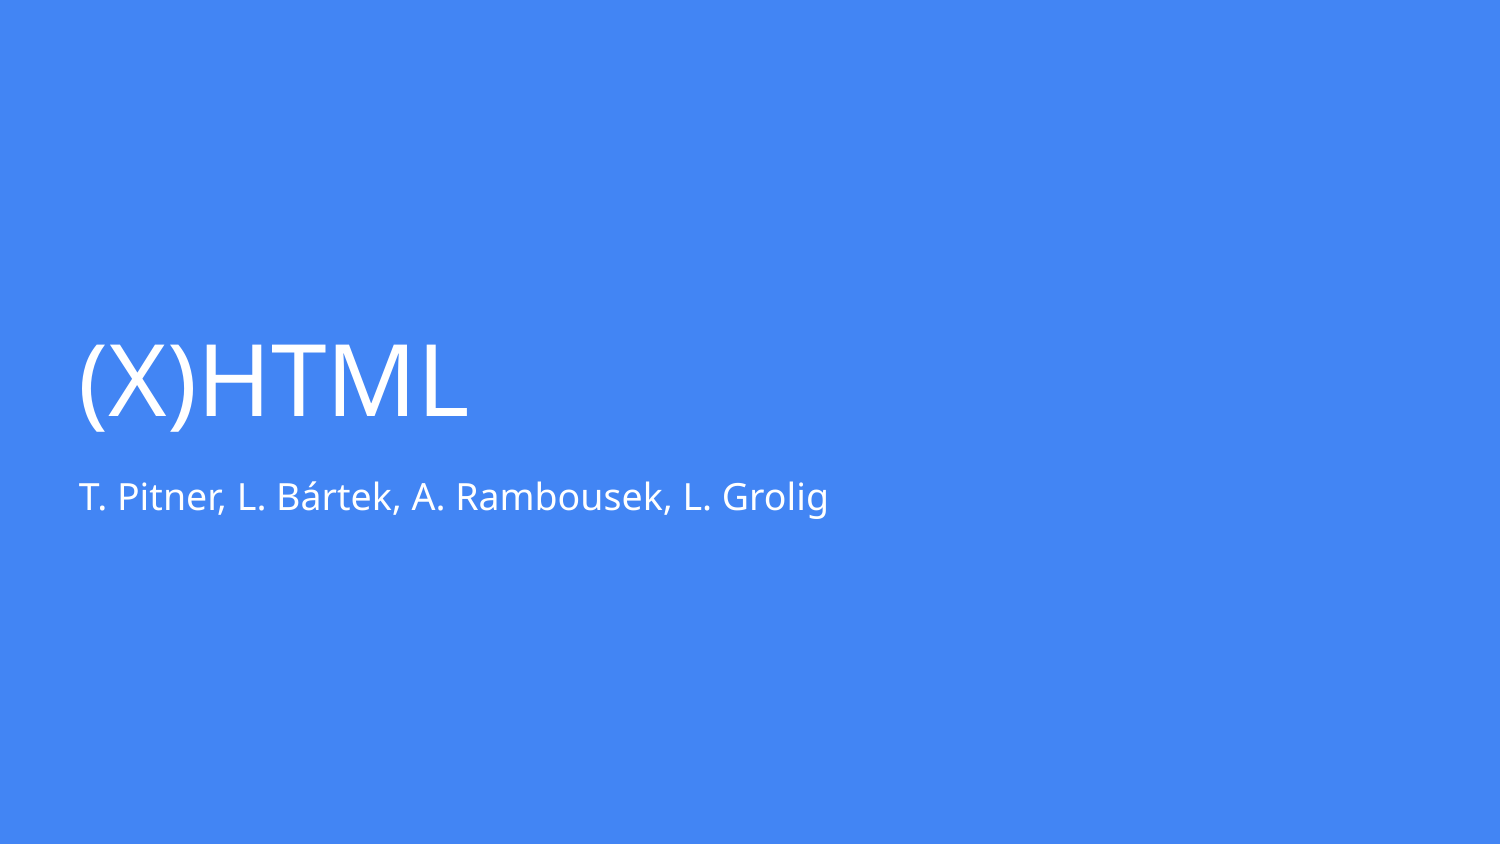

(X)HTML
T. Pitner, L. Bártek, A. Rambousek, L. Grolig